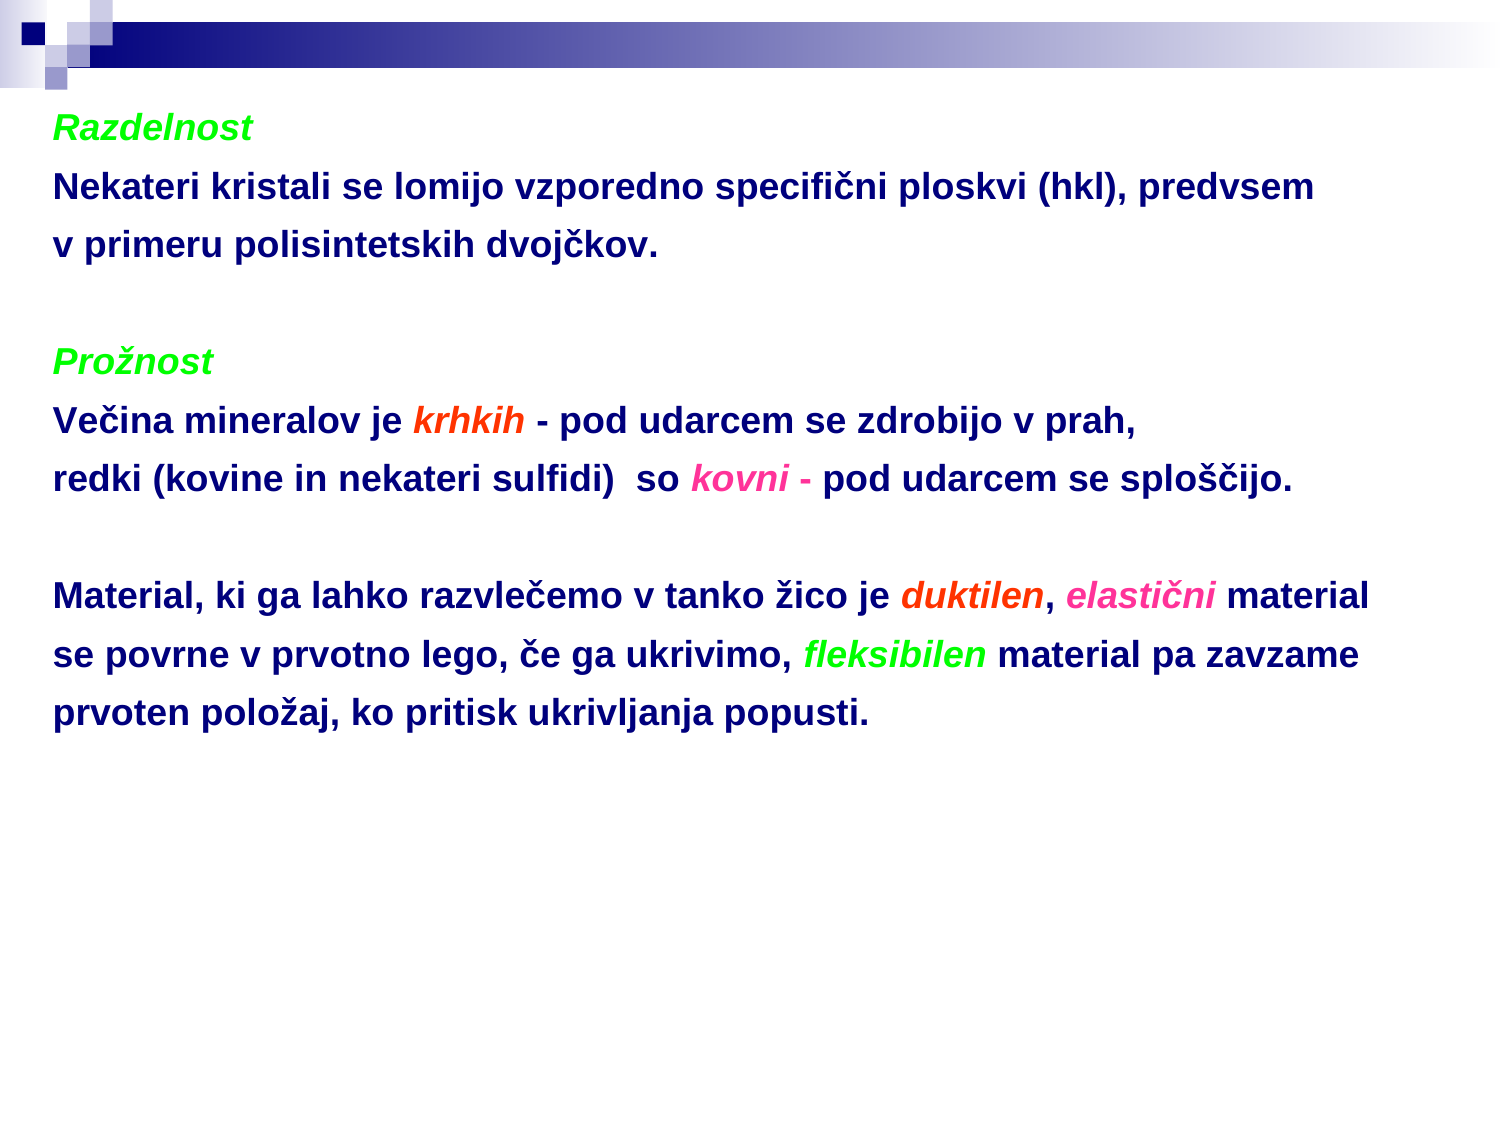

Razdelnost
Nekateri kristali se lomijo vzporedno specifični ploskvi (hkl), predvsem
v primeru polisintetskih dvojčkov.
Prožnost
Večina mineralov je krhkih - pod udarcem se zdrobijo v prah,
redki (kovine in nekateri sulfidi) so kovni - pod udarcem se sploščijo.
Material, ki ga lahko razvlečemo v tanko žico je duktilen, elastični material
se povrne v prvotno lego, če ga ukrivimo, fleksibilen material pa zavzame
prvoten položaj, ko pritisk ukrivljanja popusti.